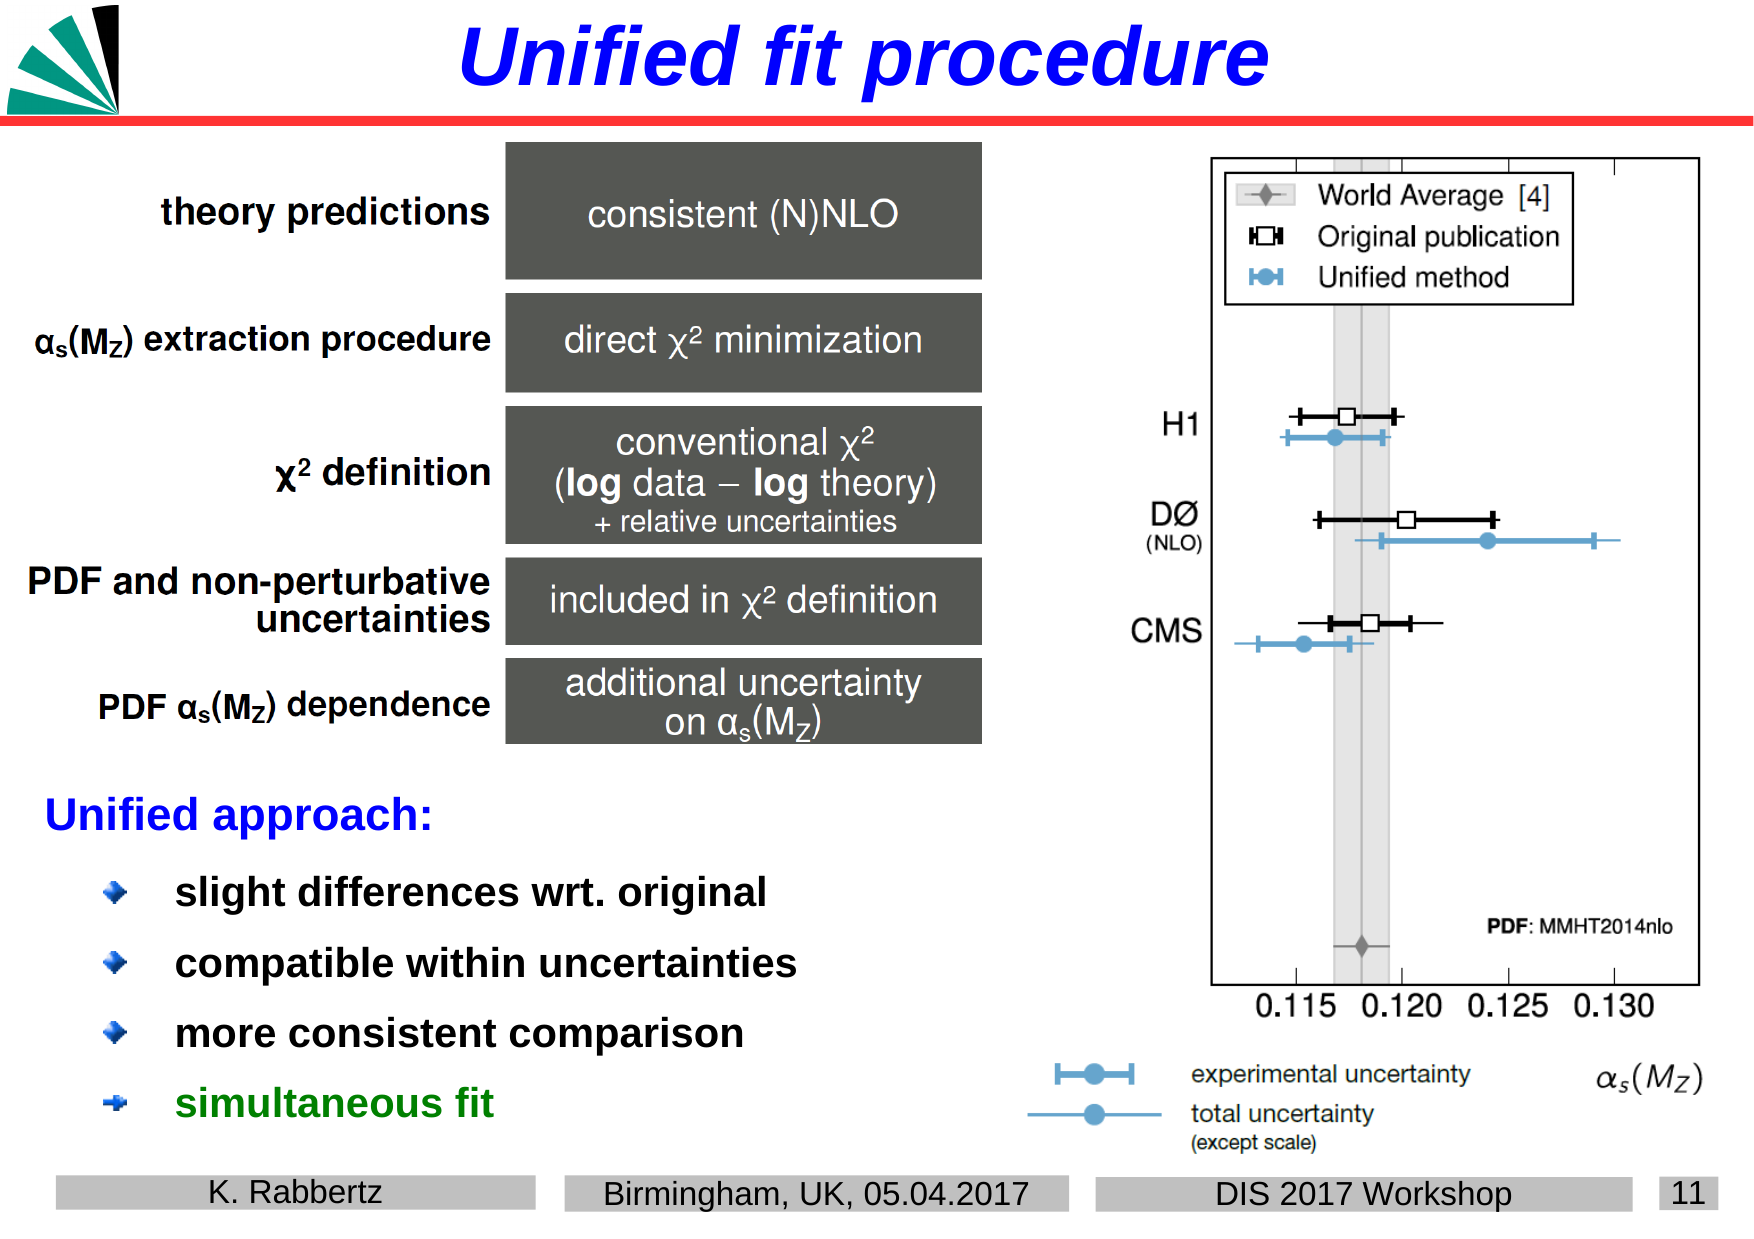

# Unified fit procedure
Unified approach:
slight differences wrt. original
compatible within uncertainties
more consistent comparison
simultaneous fit